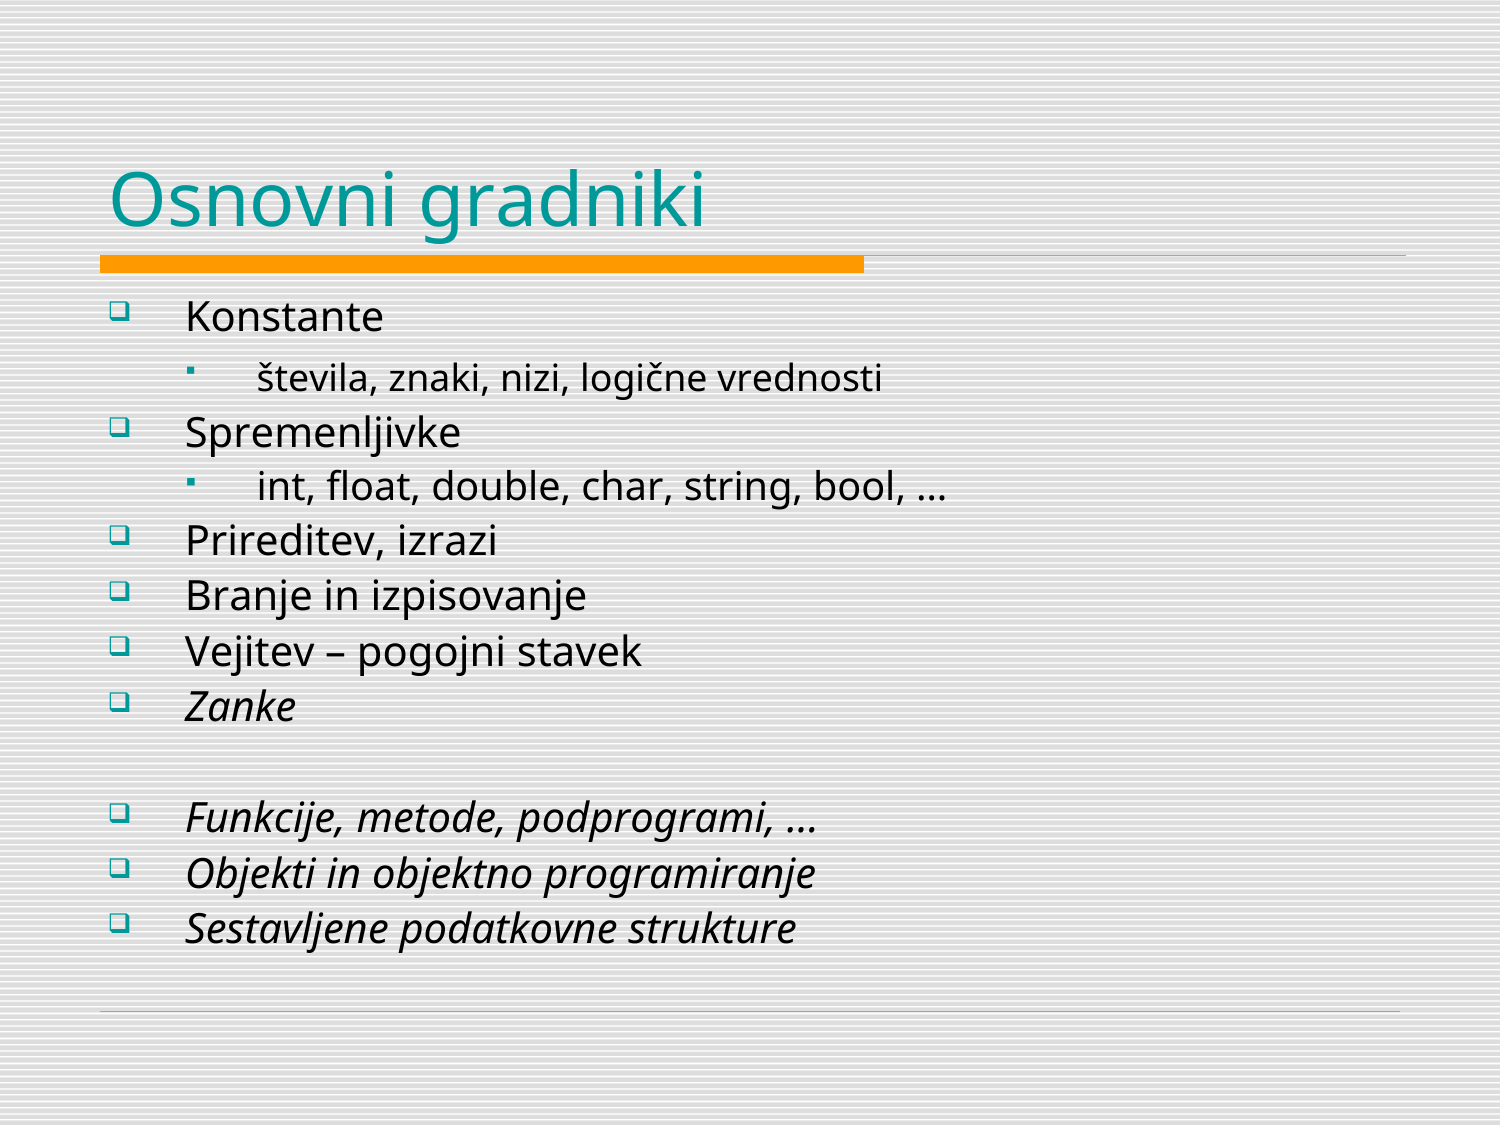

# Osnovni gradniki
Konstante
števila, znaki, nizi, logične vrednosti
Spremenljivke
int, float, double, char, string, bool, …
Prireditev, izrazi
Branje in izpisovanje
Vejitev – pogojni stavek
Zanke
Funkcije, metode, podprogrami, ...
Objekti in objektno programiranje
Sestavljene podatkovne strukture